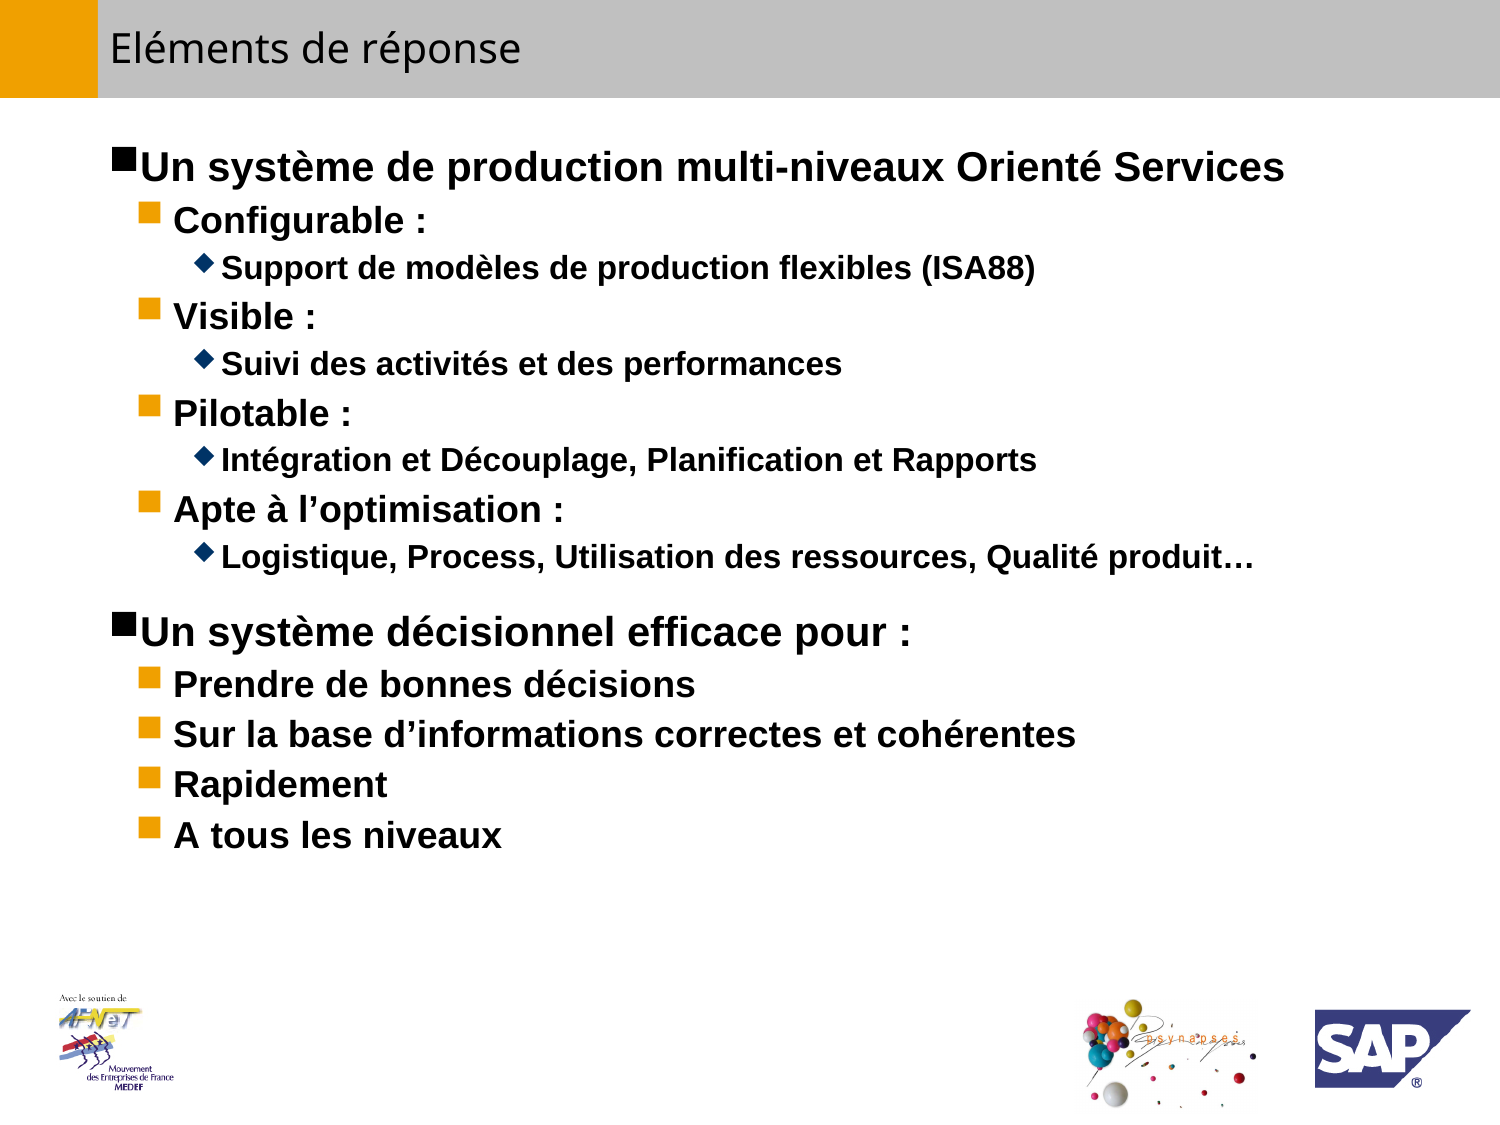

# Eléments de réponse
Un système de production multi-niveaux Orienté Services
Configurable :
Support de modèles de production flexibles (ISA88)
Visible :
Suivi des activités et des performances
Pilotable :
Intégration et Découplage, Planification et Rapports
Apte à l’optimisation :
Logistique, Process, Utilisation des ressources, Qualité produit…
Un système décisionnel efficace pour :
Prendre de bonnes décisions
Sur la base d’informations correctes et cohérentes
Rapidement
A tous les niveaux